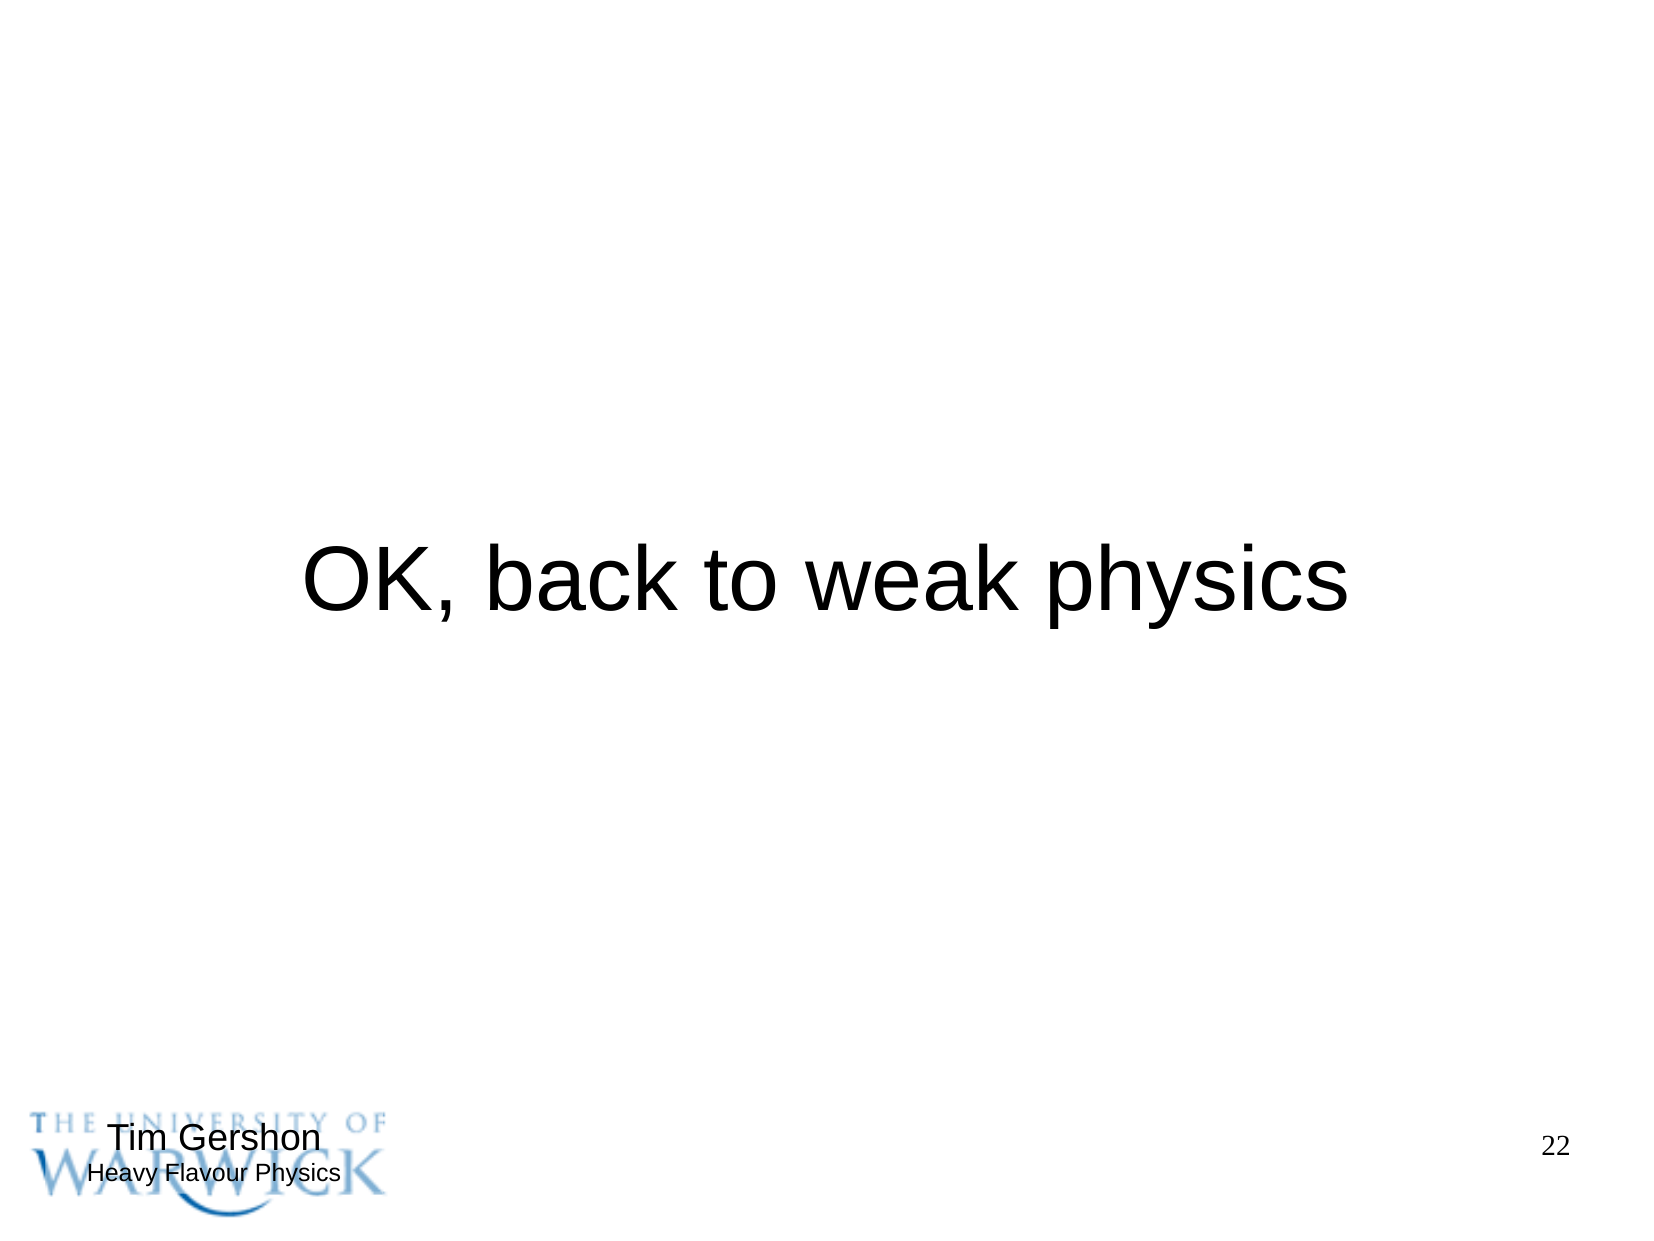

# OK, back to weak physics
Tim Gershon
Heavy Flavour Physics
22